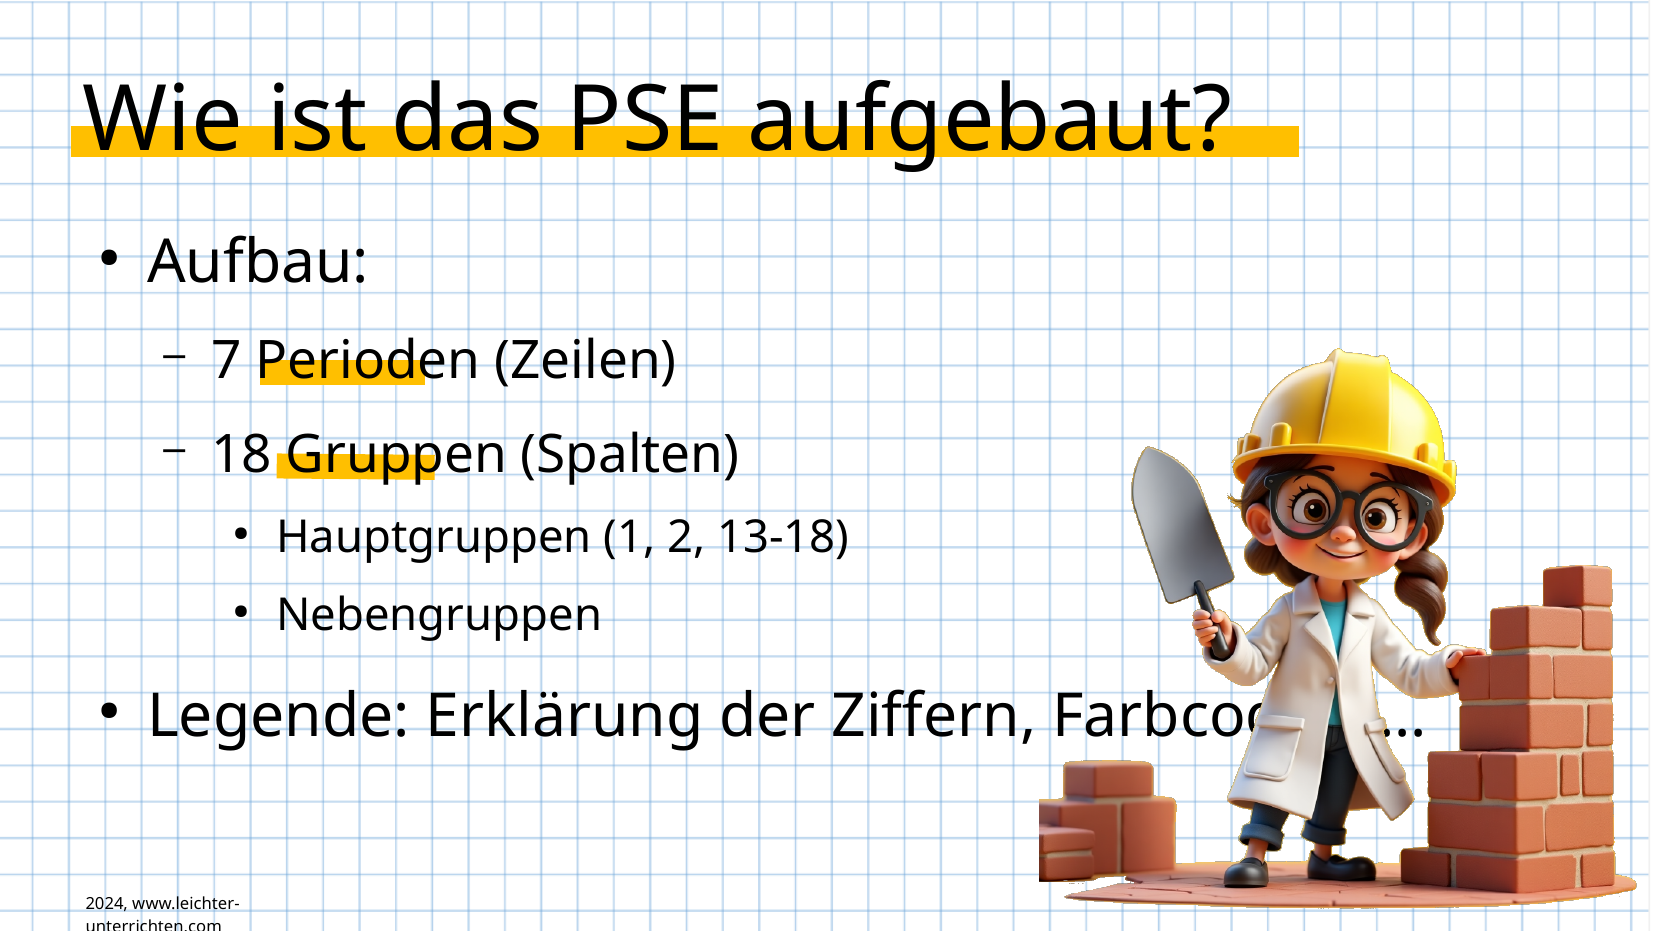

# Wie ist das PSE aufgebaut?
Aufbau:
7 Perioden (Zeilen)
18 Gruppen (Spalten)
Hauptgruppen (1, 2, 13-18)
Nebengruppen
Legende: Erklärung der Ziffern, Farbcodes, ...